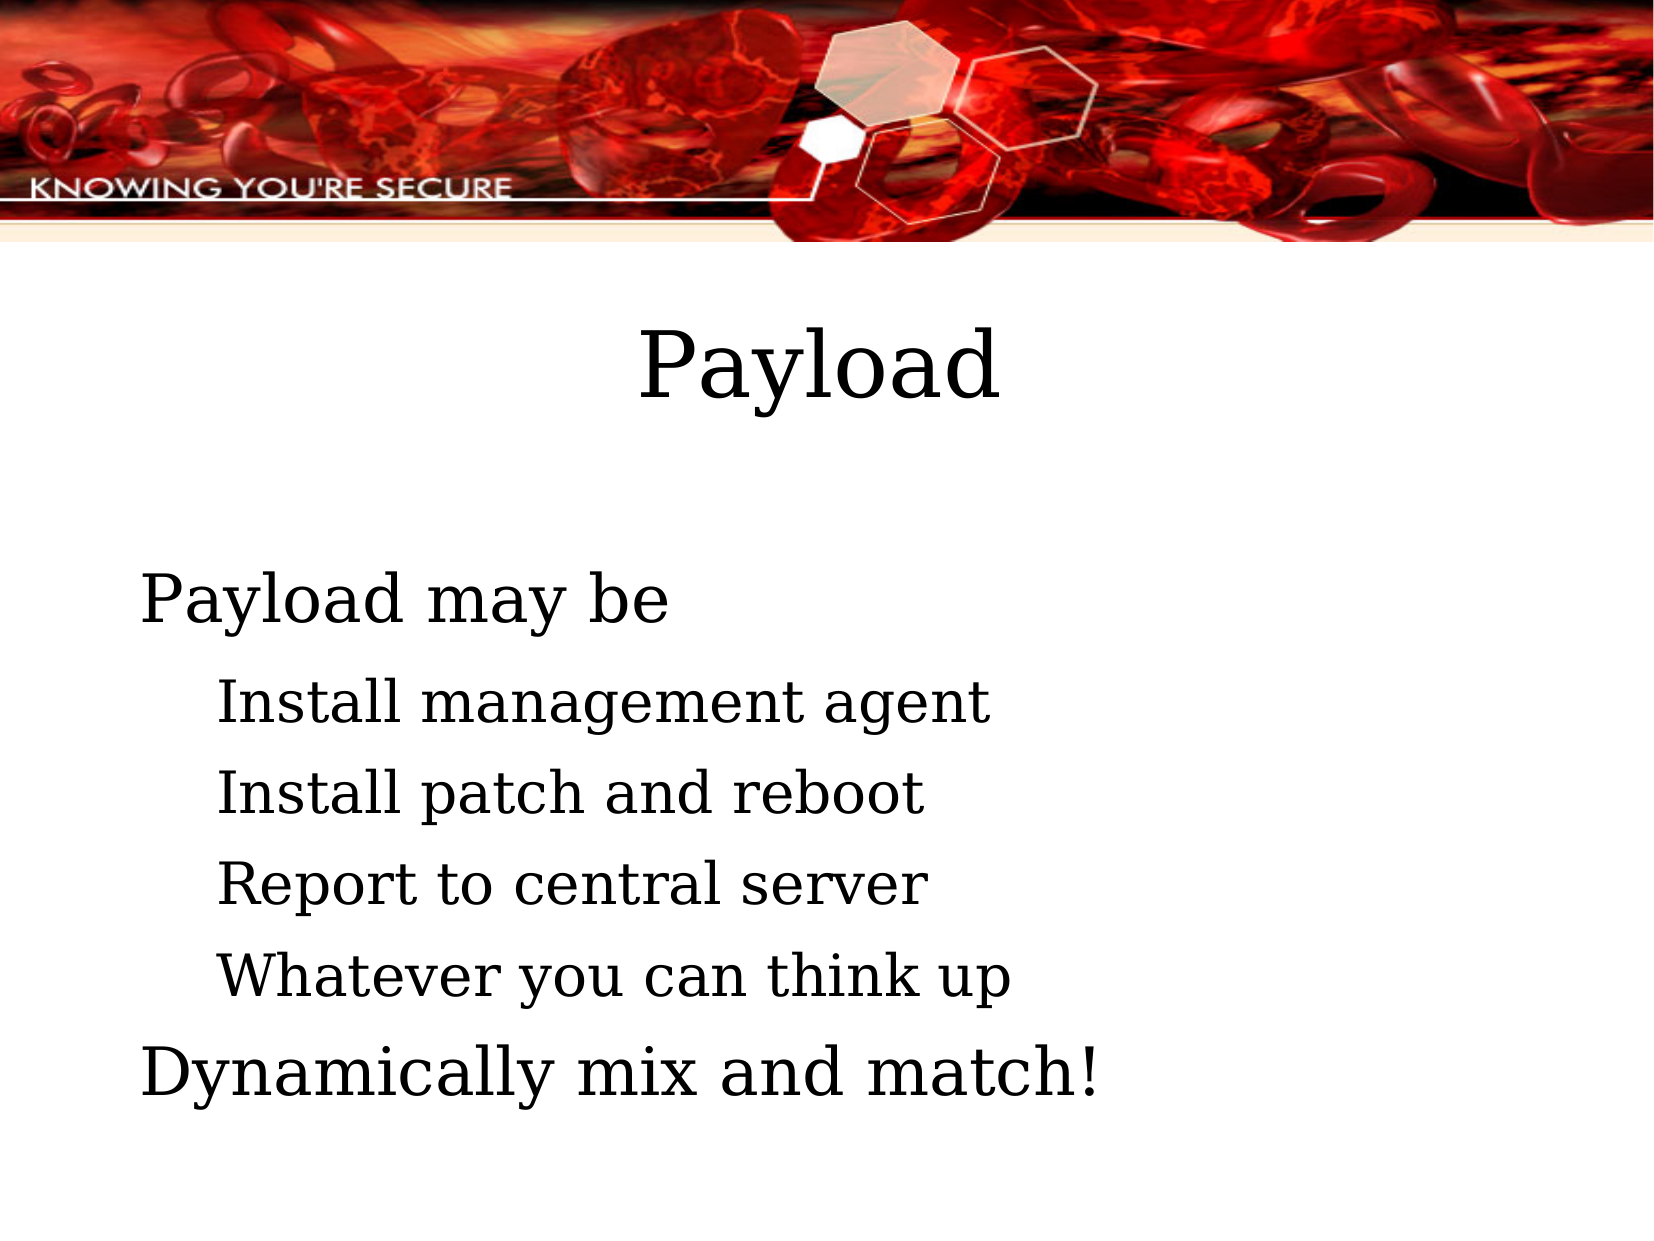

# Payload
Payload may be
Install management agent
Install patch and reboot
Report to central server
Whatever you can think up
Dynamically mix and match!